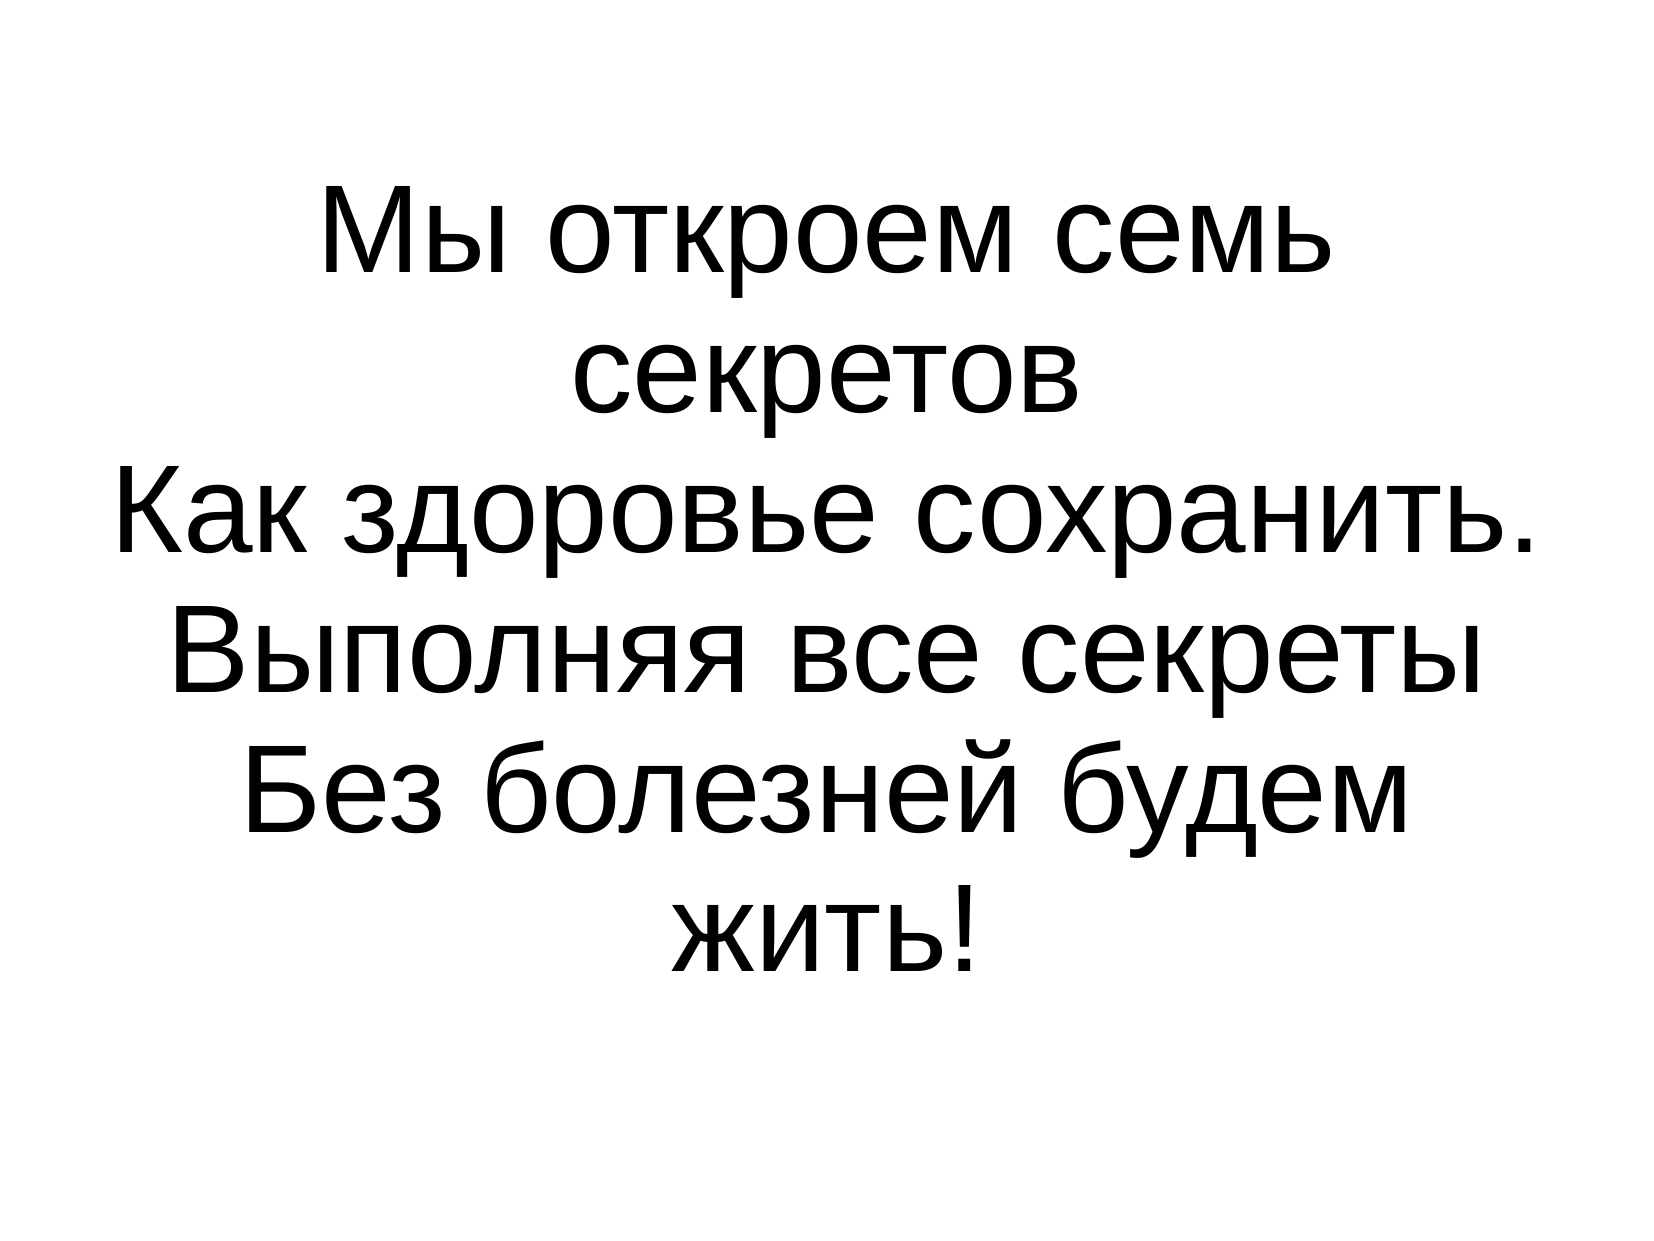

# Мы откроем семь секретов
Как здоровье сохранить.
Выполняя все секреты
Без болезней будем жить!